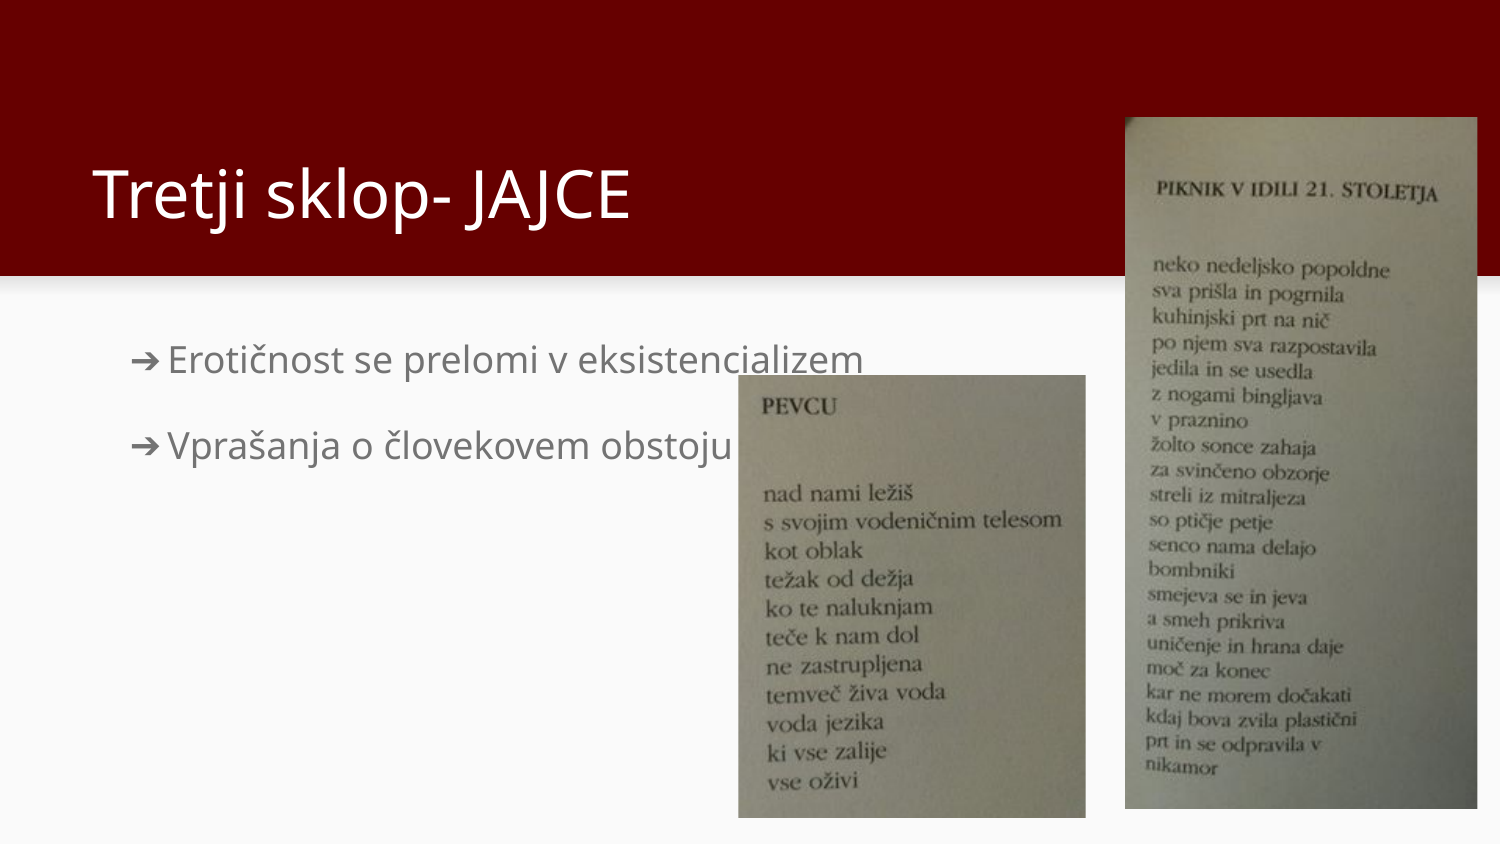

# Tretji sklop- JAJCE
Erotičnost se prelomi v eksistencializem
Vprašanja o človekovem obstoju